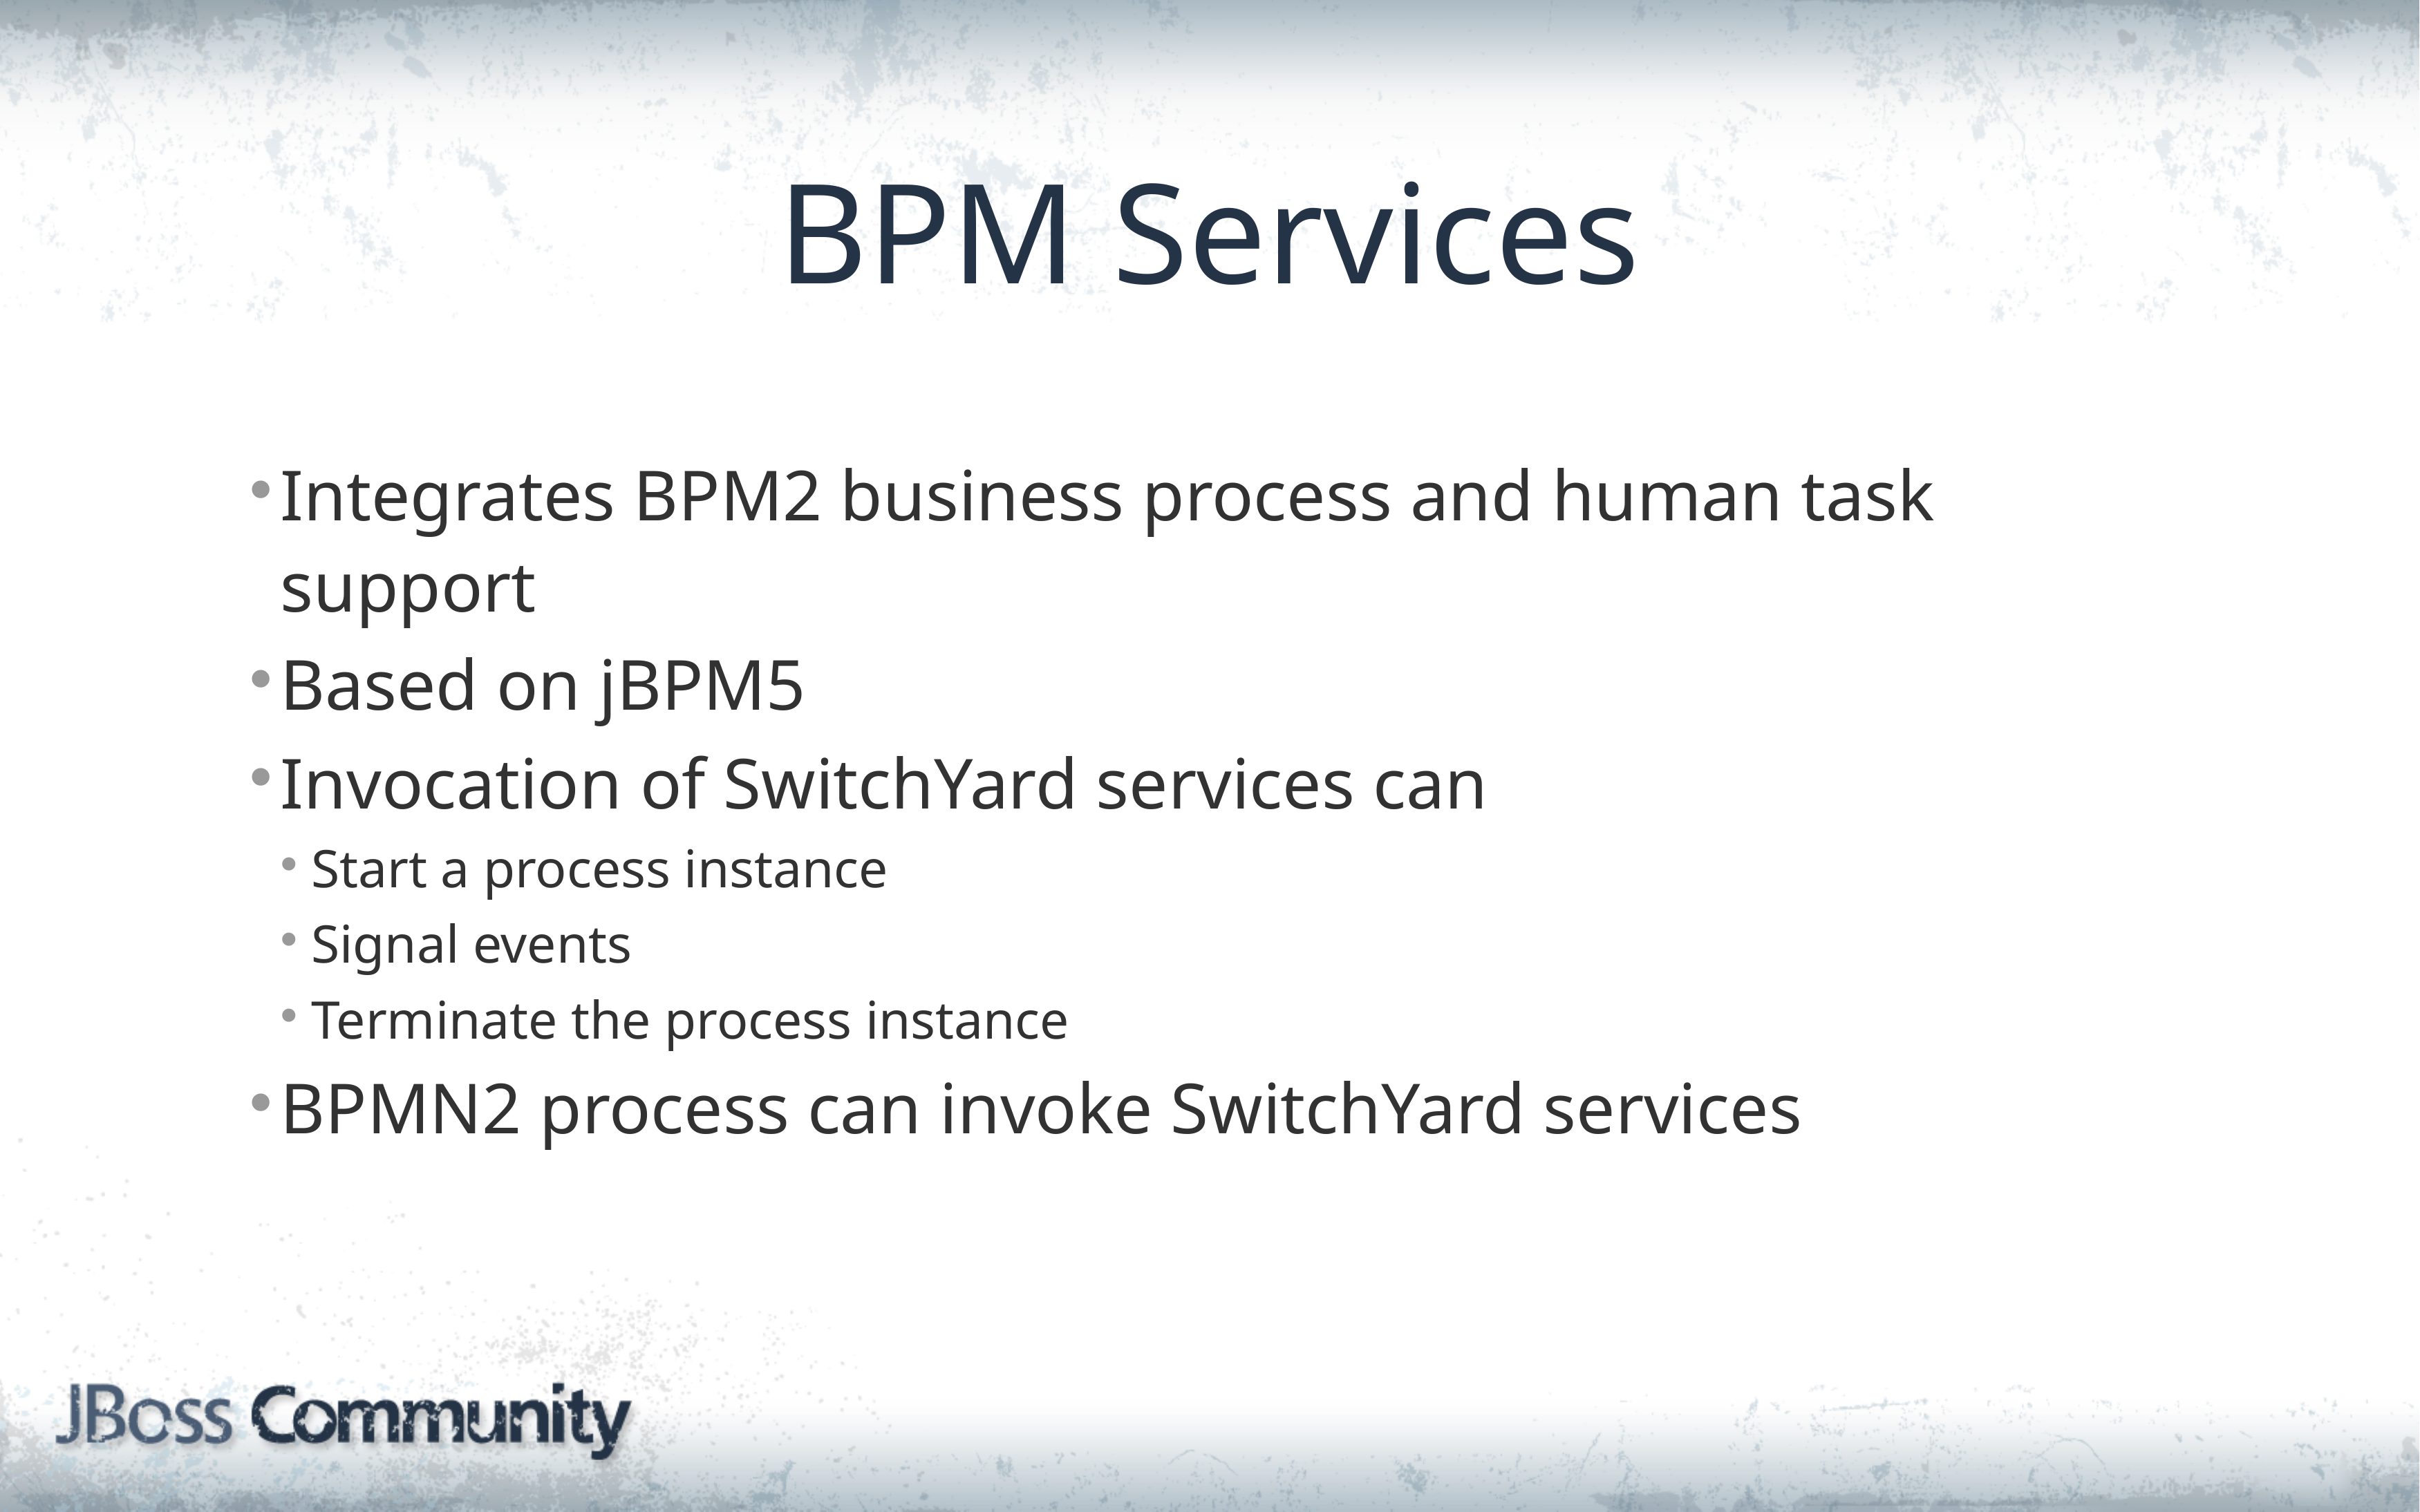

# BPM Services
Integrates BPM2 business process and human task support
Based on jBPM5
Invocation of SwitchYard services can
Start a process instance
Signal events
Terminate the process instance
BPMN2 process can invoke SwitchYard services